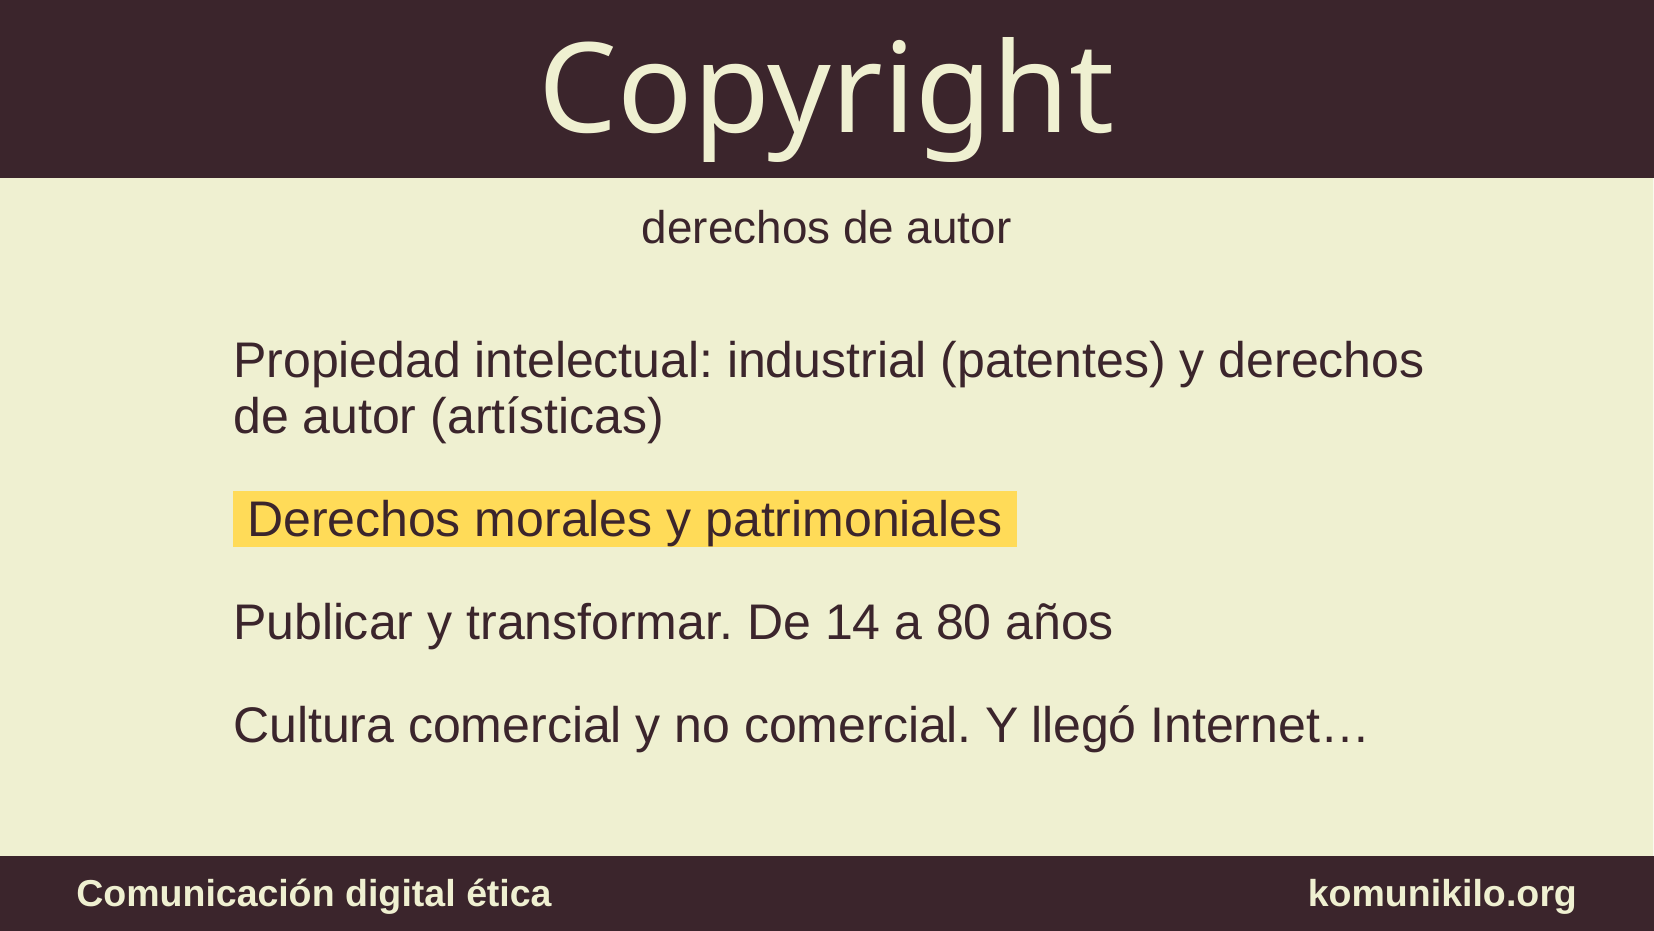

# Copyright
derechos de autor
Propiedad intelectual: industrial (patentes) y derechos de autor (artísticas)
 Derechos morales y patrimoniales
Publicar y transformar. De 14 a 80 años
Cultura comercial y no comercial. Y llegó Internet…
Comunicación digital ética komunikilo.org